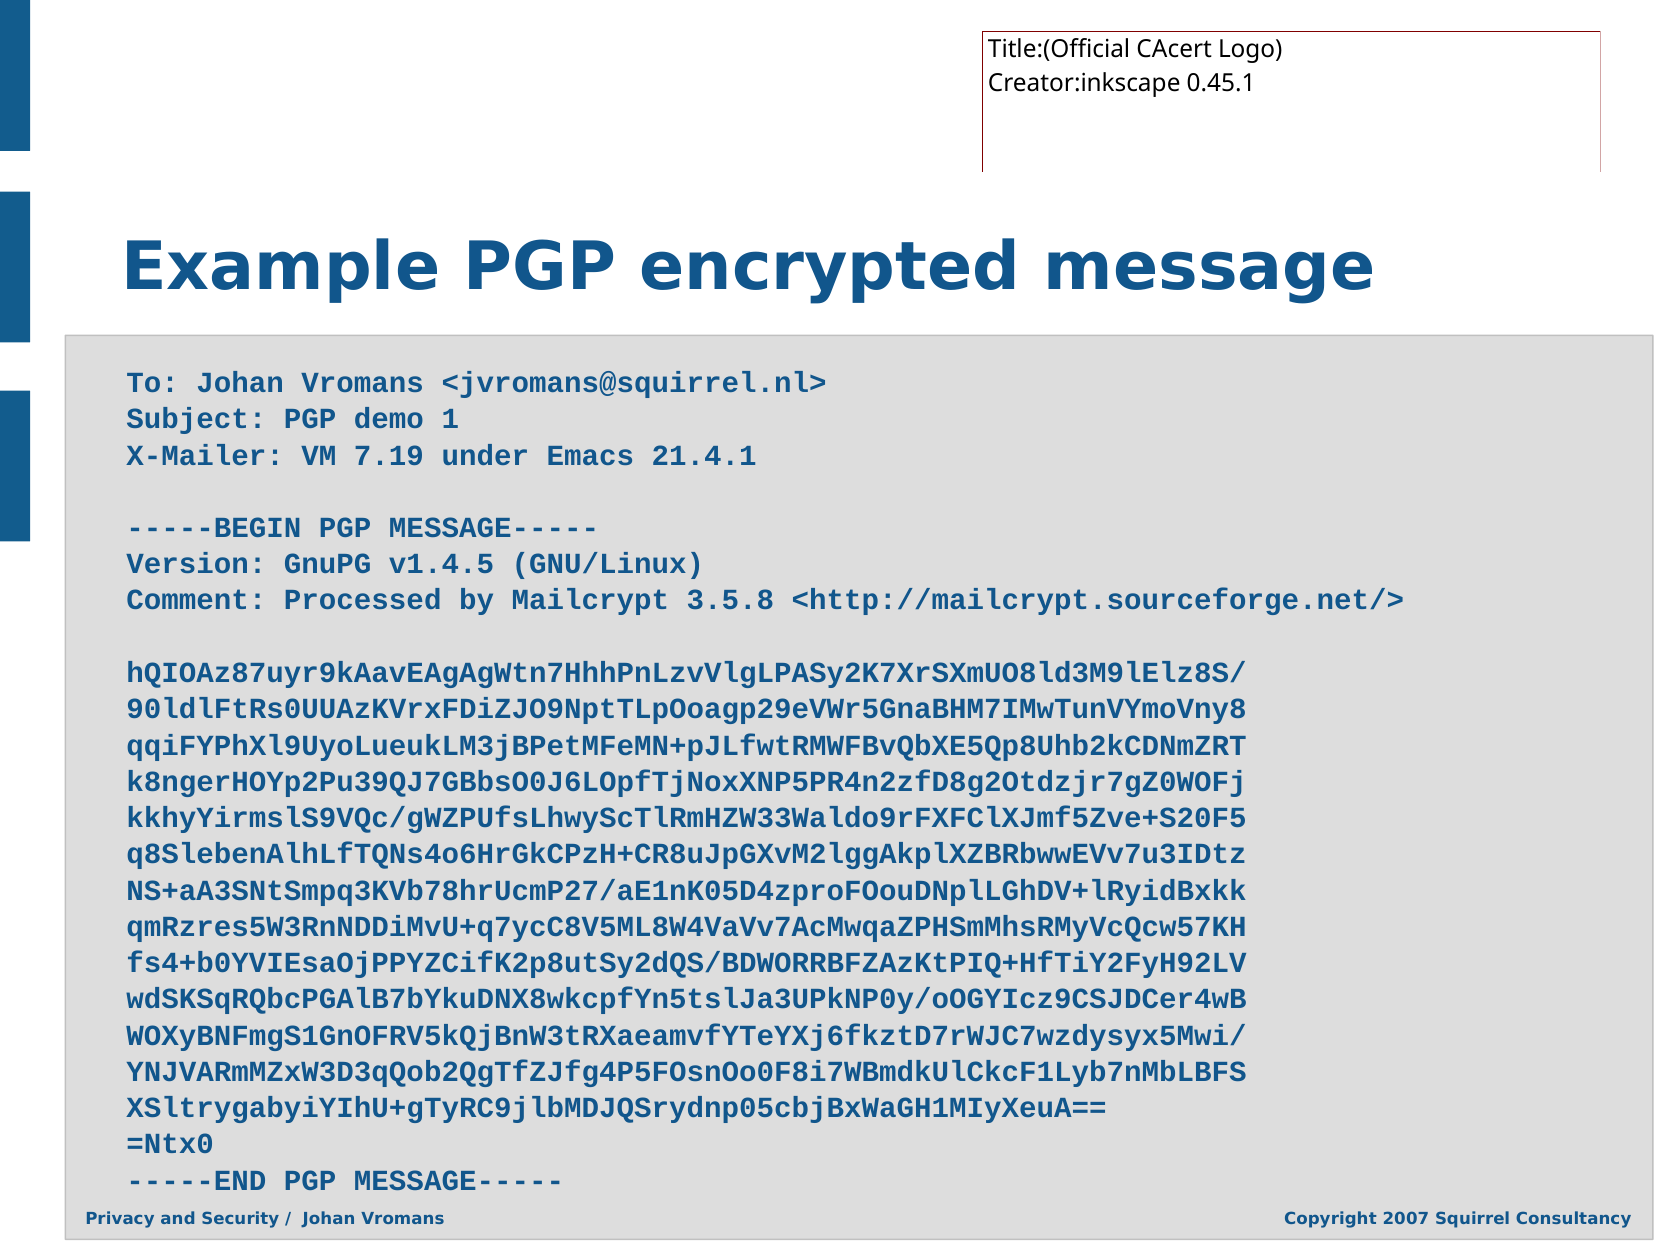

# Example PGP encrypted message
To: Johan Vromans <jvromans@squirrel.nl>
Subject: PGP demo 1
X-Mailer: VM 7.19 under Emacs 21.4.1
-----BEGIN PGP MESSAGE-----
Version: GnuPG v1.4.5 (GNU/Linux)
Comment: Processed by Mailcrypt 3.5.8 <http://mailcrypt.sourceforge.net/>
hQIOAz87uyr9kAavEAgAgWtn7HhhPnLzvVlgLPASy2K7XrSXmUO8ld3M9lElz8S/
90ldlFtRs0UUAzKVrxFDiZJO9NptTLpOoagp29eVWr5GnaBHM7IMwTunVYmoVny8
qqiFYPhXl9UyoLueukLM3jBPetMFeMN+pJLfwtRMWFBvQbXE5Qp8Uhb2kCDNmZRT
k8ngerHOYp2Pu39QJ7GBbsO0J6LOpfTjNoxXNP5PR4n2zfD8g2Otdzjr7gZ0WOFj
kkhyYirmslS9VQc/gWZPUfsLhwyScTlRmHZW33Waldo9rFXFClXJmf5Zve+S20F5
q8SlebenAlhLfTQNs4o6HrGkCPzH+CR8uJpGXvM2lggAkplXZBRbwwEVv7u3IDtz
NS+aA3SNtSmpq3KVb78hrUcmP27/aE1nK05D4zproFOouDNplLGhDV+lRyidBxkk
qmRzres5W3RnNDDiMvU+q7ycC8V5ML8W4VaVv7AcMwqaZPHSmMhsRMyVcQcw57KH
fs4+b0YVIEsaOjPPYZCifK2p8utSy2dQS/BDWORRBFZAzKtPIQ+HfTiY2FyH92LV
wdSKSqRQbcPGAlB7bYkuDNX8wkcpfYn5tslJa3UPkNP0y/oOGYIcz9CSJDCer4wB
WOXyBNFmgS1GnOFRV5kQjBnW3tRXaeamvfYTeYXj6fkztD7rWJC7wzdysyx5Mwi/
YNJVARmMZxW3D3qQob2QgTfZJfg4P5FOsnOo0F8i7WBmdkUlCkcF1Lyb7nMbLBFS
XSltrygabyiYIhU+gTyRC9jlbMDJQSrydnp05cbjBxWaGH1MIyXeuA==
=Ntx0
-----END PGP MESSAGE-----